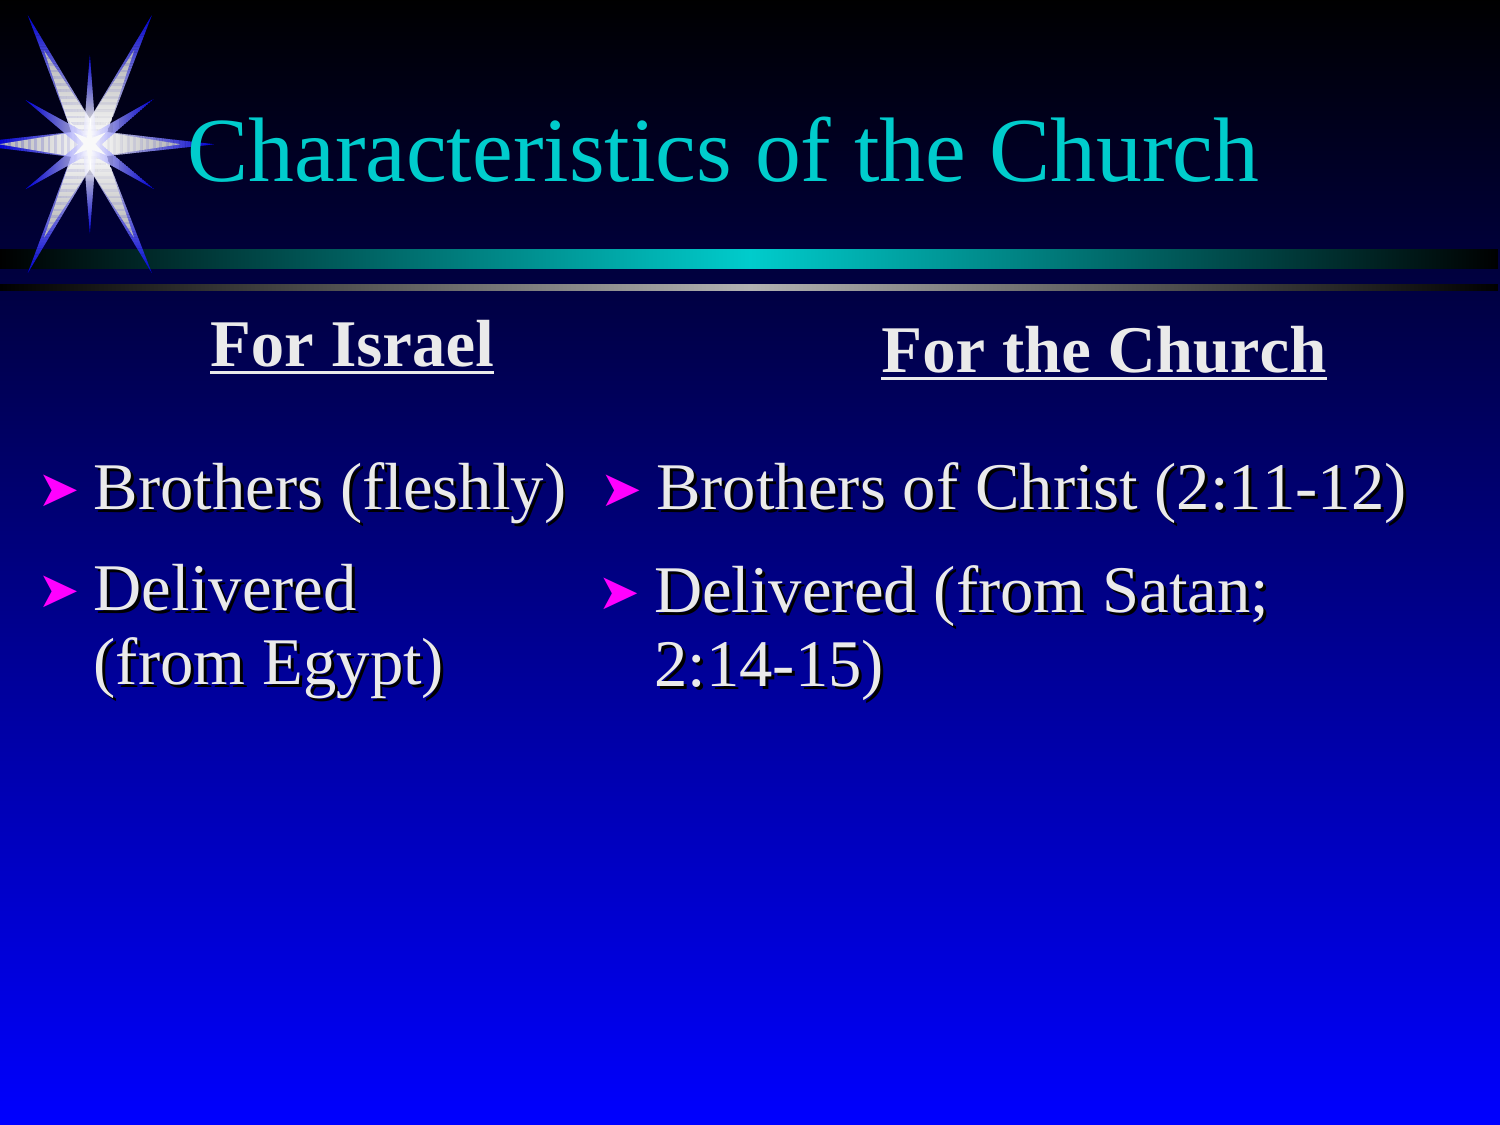

# Characteristics of the Church
For Israel
For the Church
Brothers (fleshly)
Brothers of Christ (2:11-12)
Delivered (from Egypt)
Delivered (from Satan; 2:14-15)